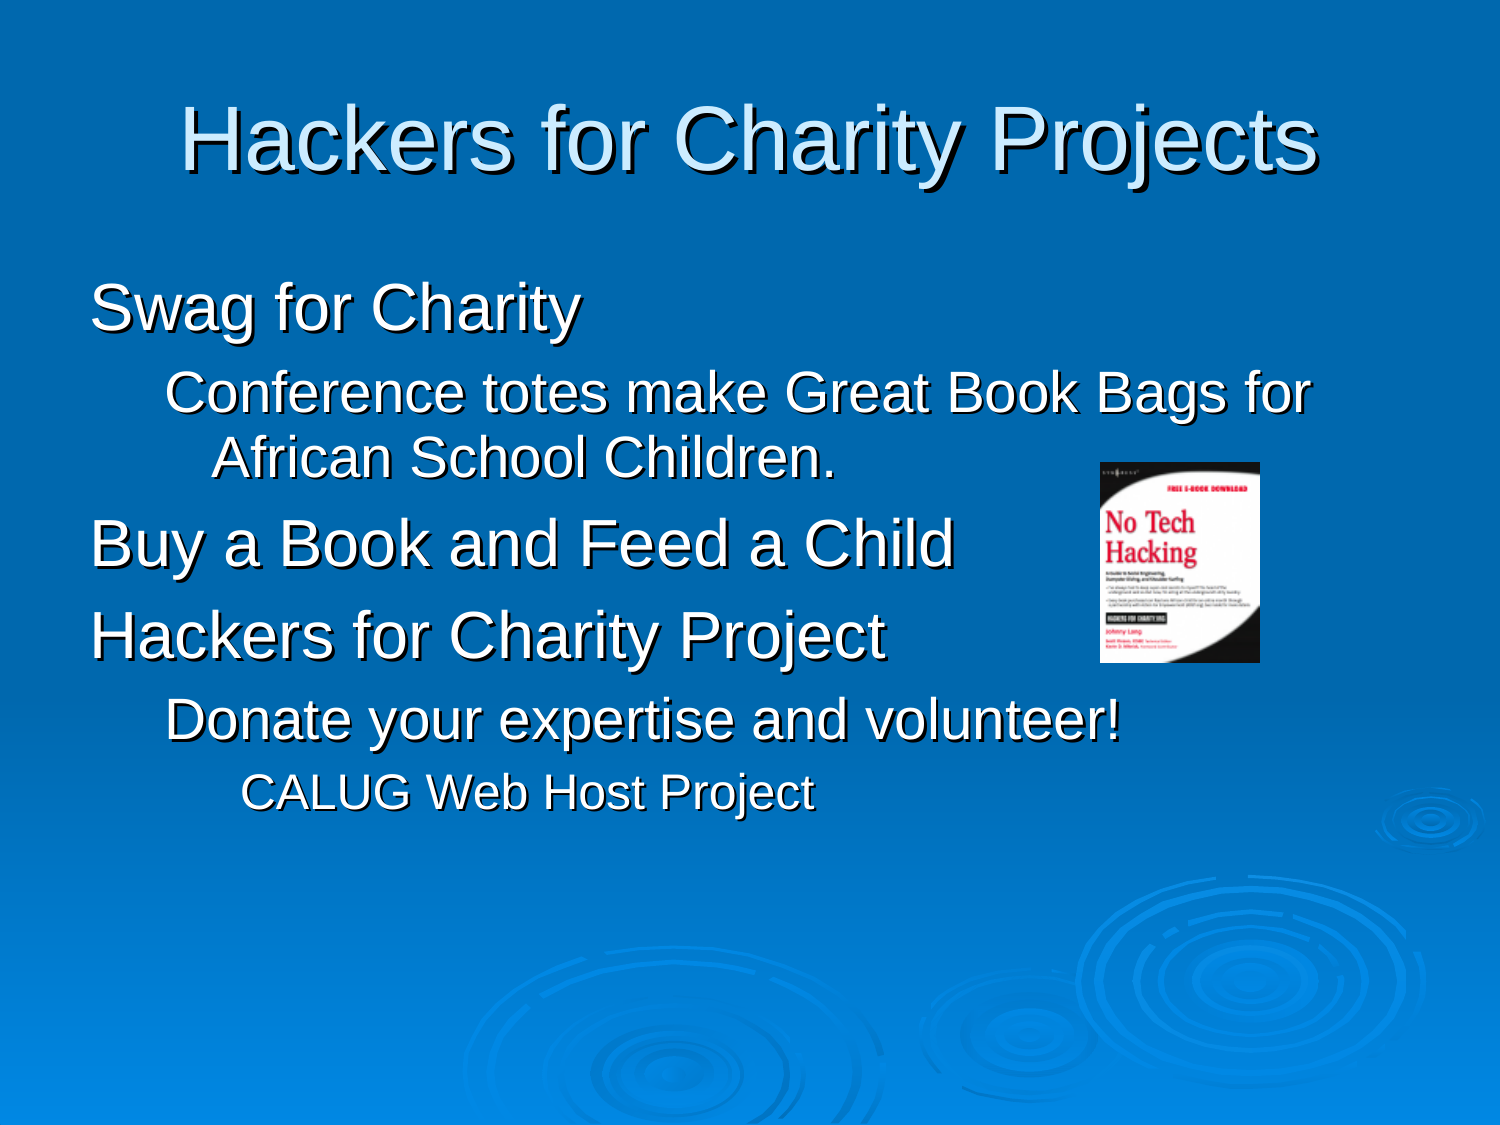

# Hackers for Charity Projects
Swag for Charity
Conference totes make Great Book Bags for African School Children.
Buy a Book and Feed a Child
Hackers for Charity Project
Donate your expertise and volunteer!
CALUG Web Host Project